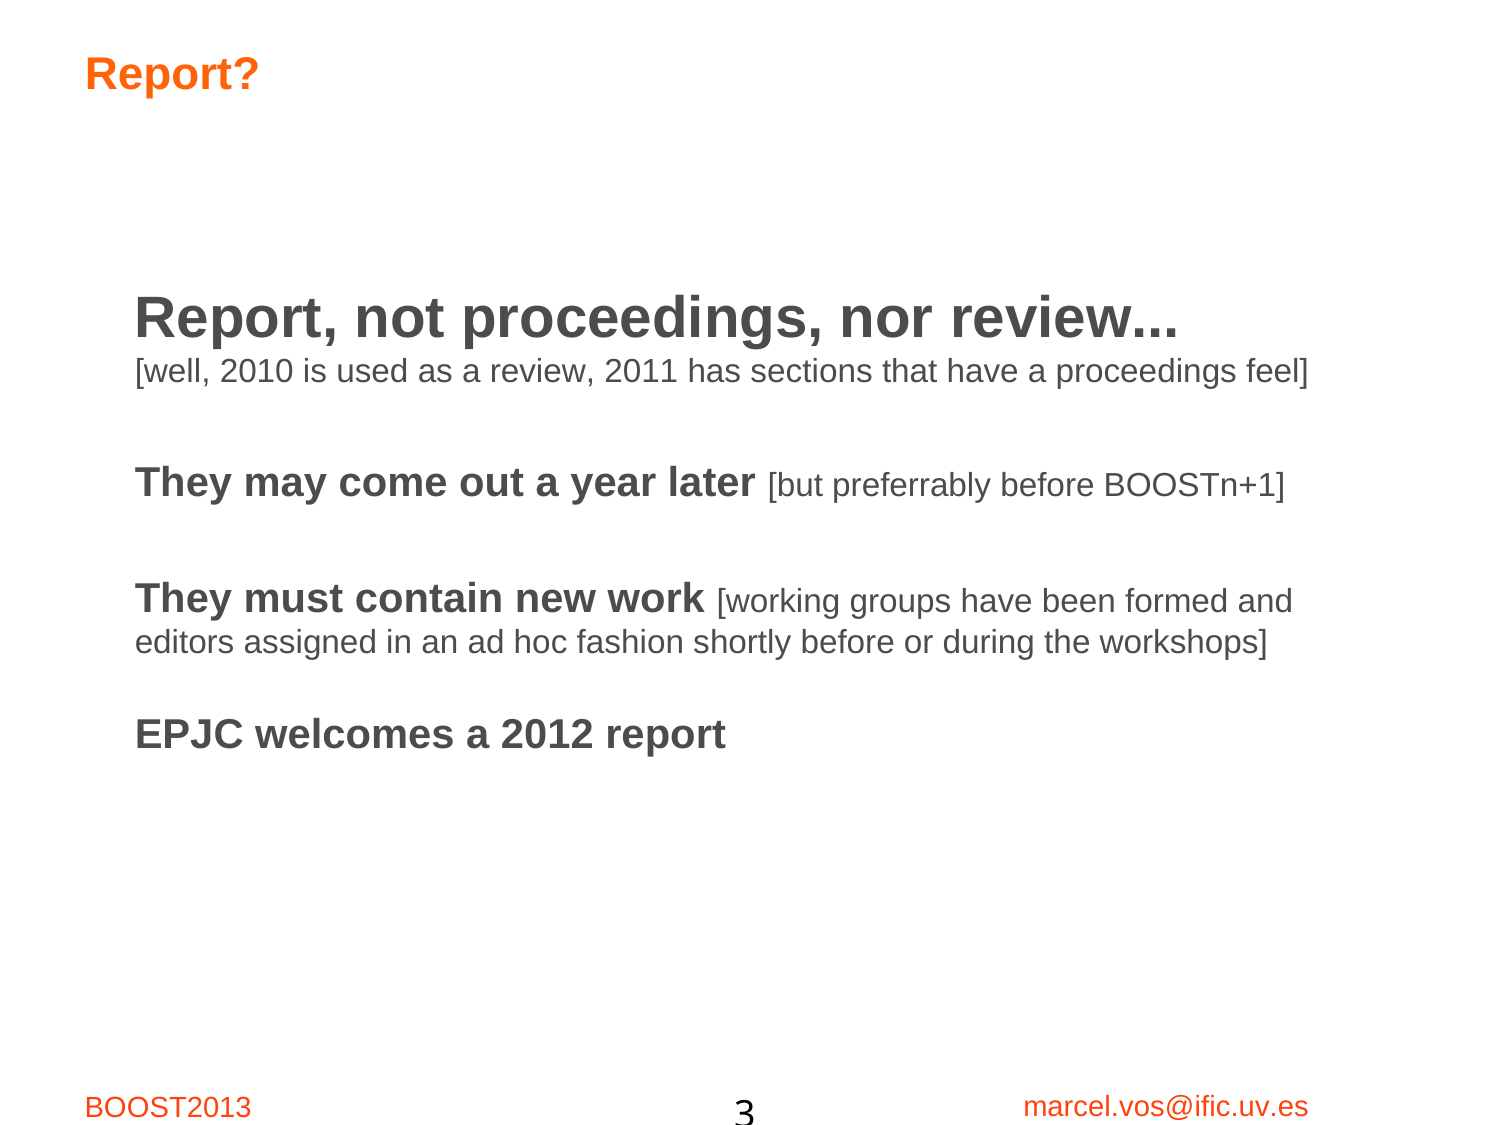

# Report?
Report, not proceedings, nor review...
[well, 2010 is used as a review, 2011 has sections that have a proceedings feel]
They may come out a year later [but preferrably before BOOSTn+1]
They must contain new work [working groups have been formed and editors assigned in an ad hoc fashion shortly before or during the workshops]
EPJC welcomes a 2012 report
3
Marcel.Vos@ific.uv.es